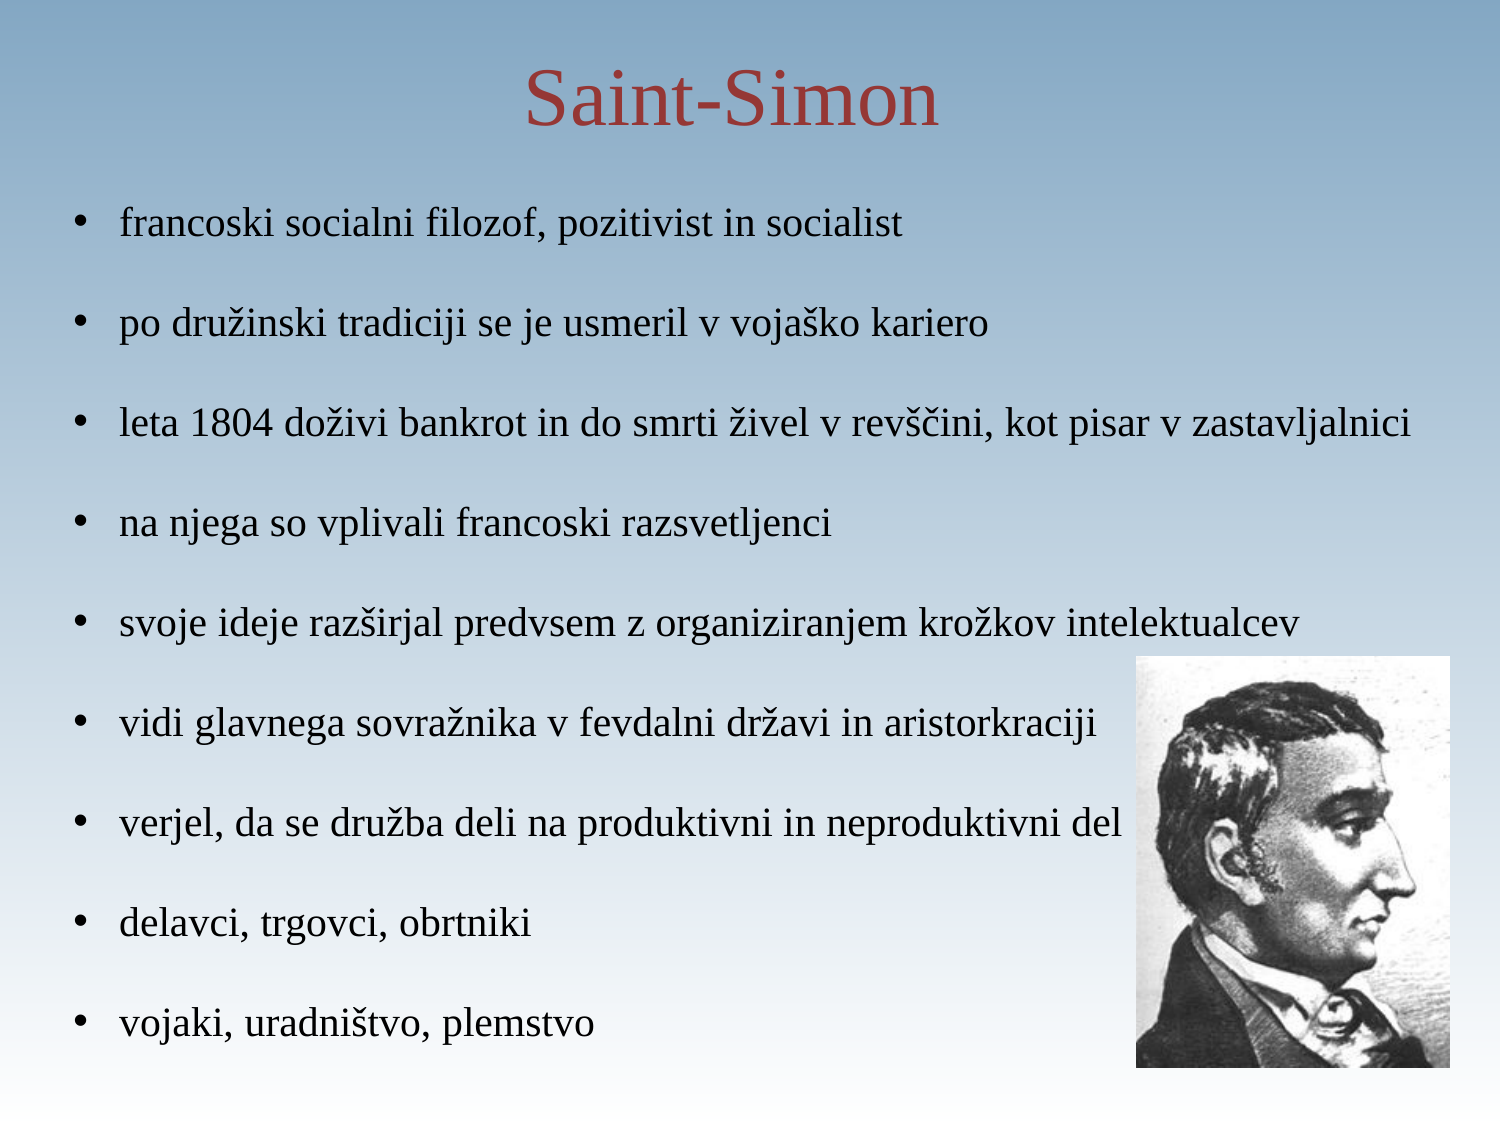

Saint-Simon
 francoski socialni filozof, pozitivist in socialist
 po družinski tradiciji se je usmeril v vojaško kariero
 leta 1804 doživi bankrot in do smrti živel v revščini, kot pisar v zastavljalnici
 na njega so vplivali francoski razsvetljenci
 svoje ideje razširjal predvsem z organiziranjem krožkov intelektualcev
 vidi glavnega sovražnika v fevdalni državi in aristorkraciji
 verjel, da se družba deli na produktivni in neproduktivni del
 delavci, trgovci, obrtniki
 vojaki, uradništvo, plemstvo